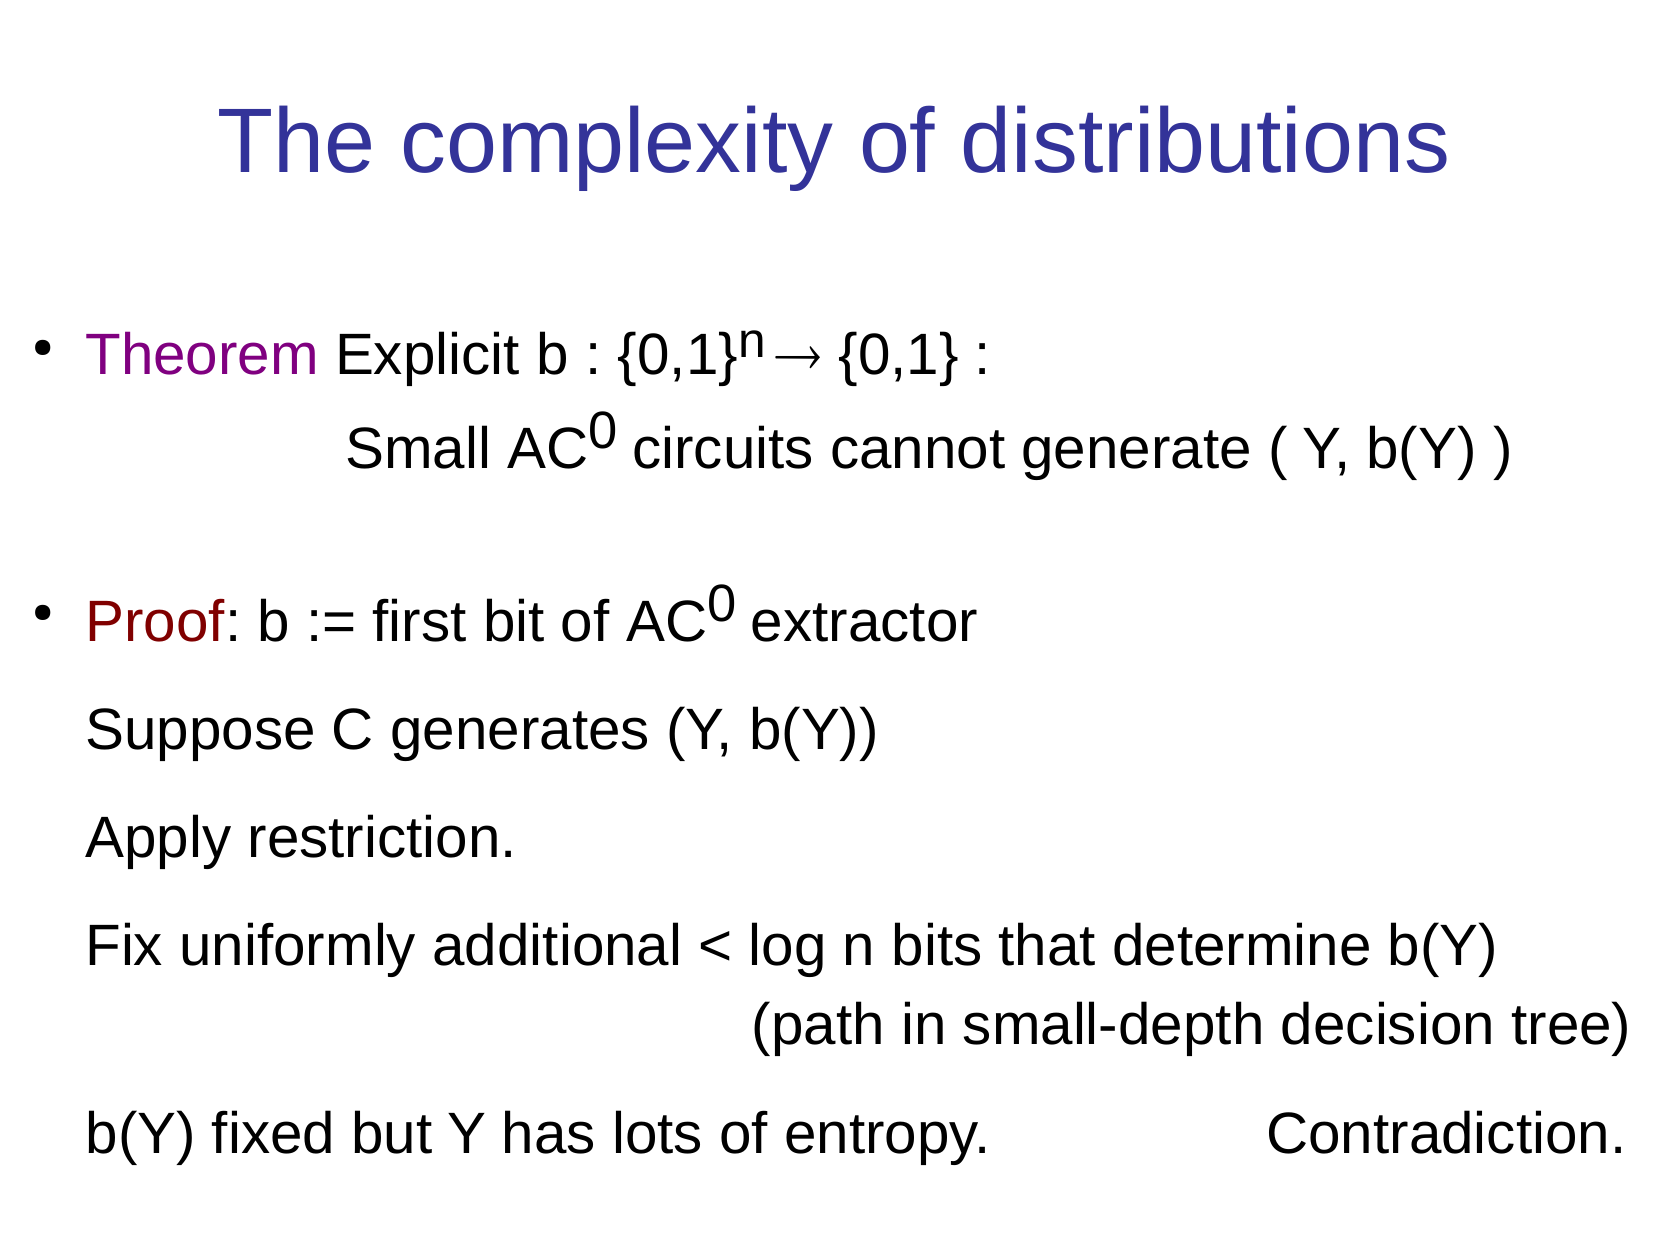

The complexity of distributions
# Theorem Explicit b : {0,1}n  {0,1} :
 Small AC0 circuits cannot generate ( Y, b(Y) )
Proof: b := first bit of AC0 extractor
Suppose C generates (Y, b(Y))
Apply restriction.
Fix uniformly additional < log n bits that determine b(Y)
 (path in small-depth decision tree)
b(Y) fixed but Y has lots of entropy. Contradiction.